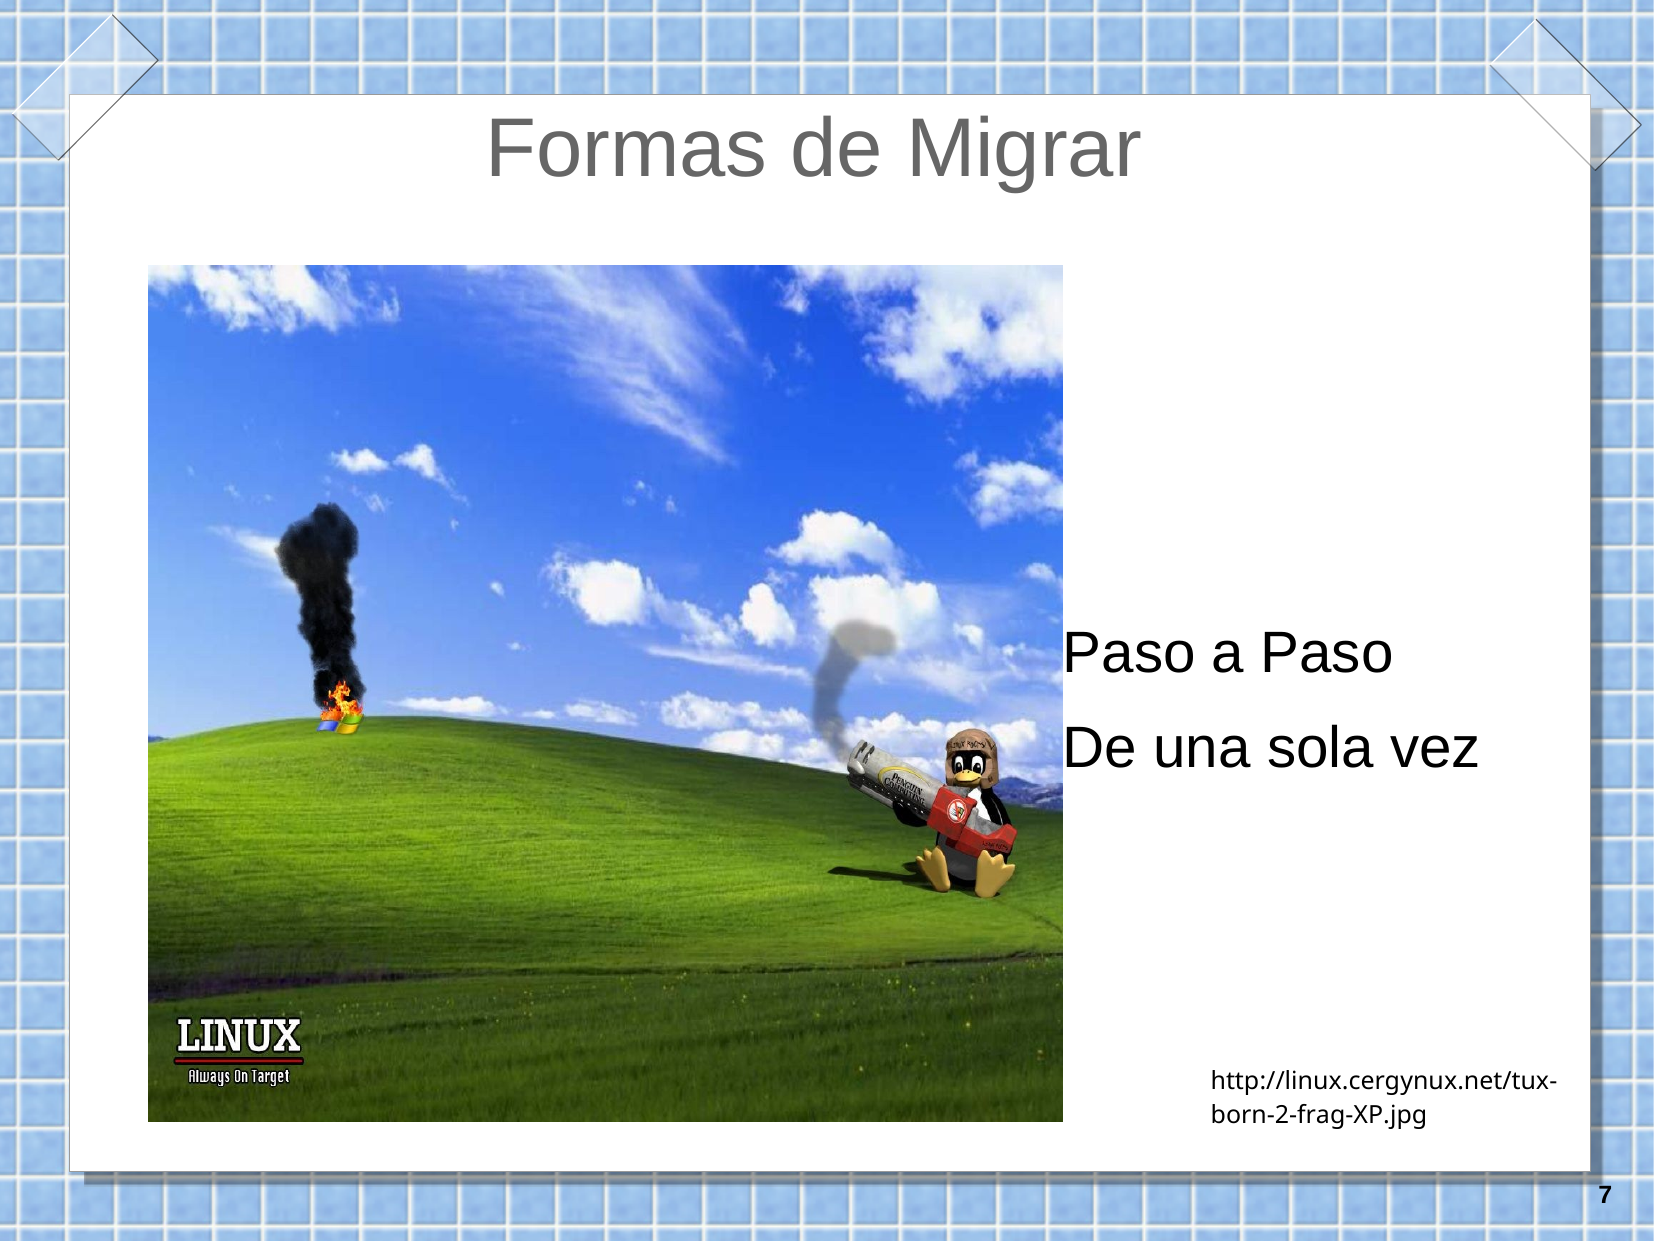

# Formas de Migrar
Paso a Paso
De una sola vez
http://linux.cergynux.net/tux-born-2-frag-XP.jpg